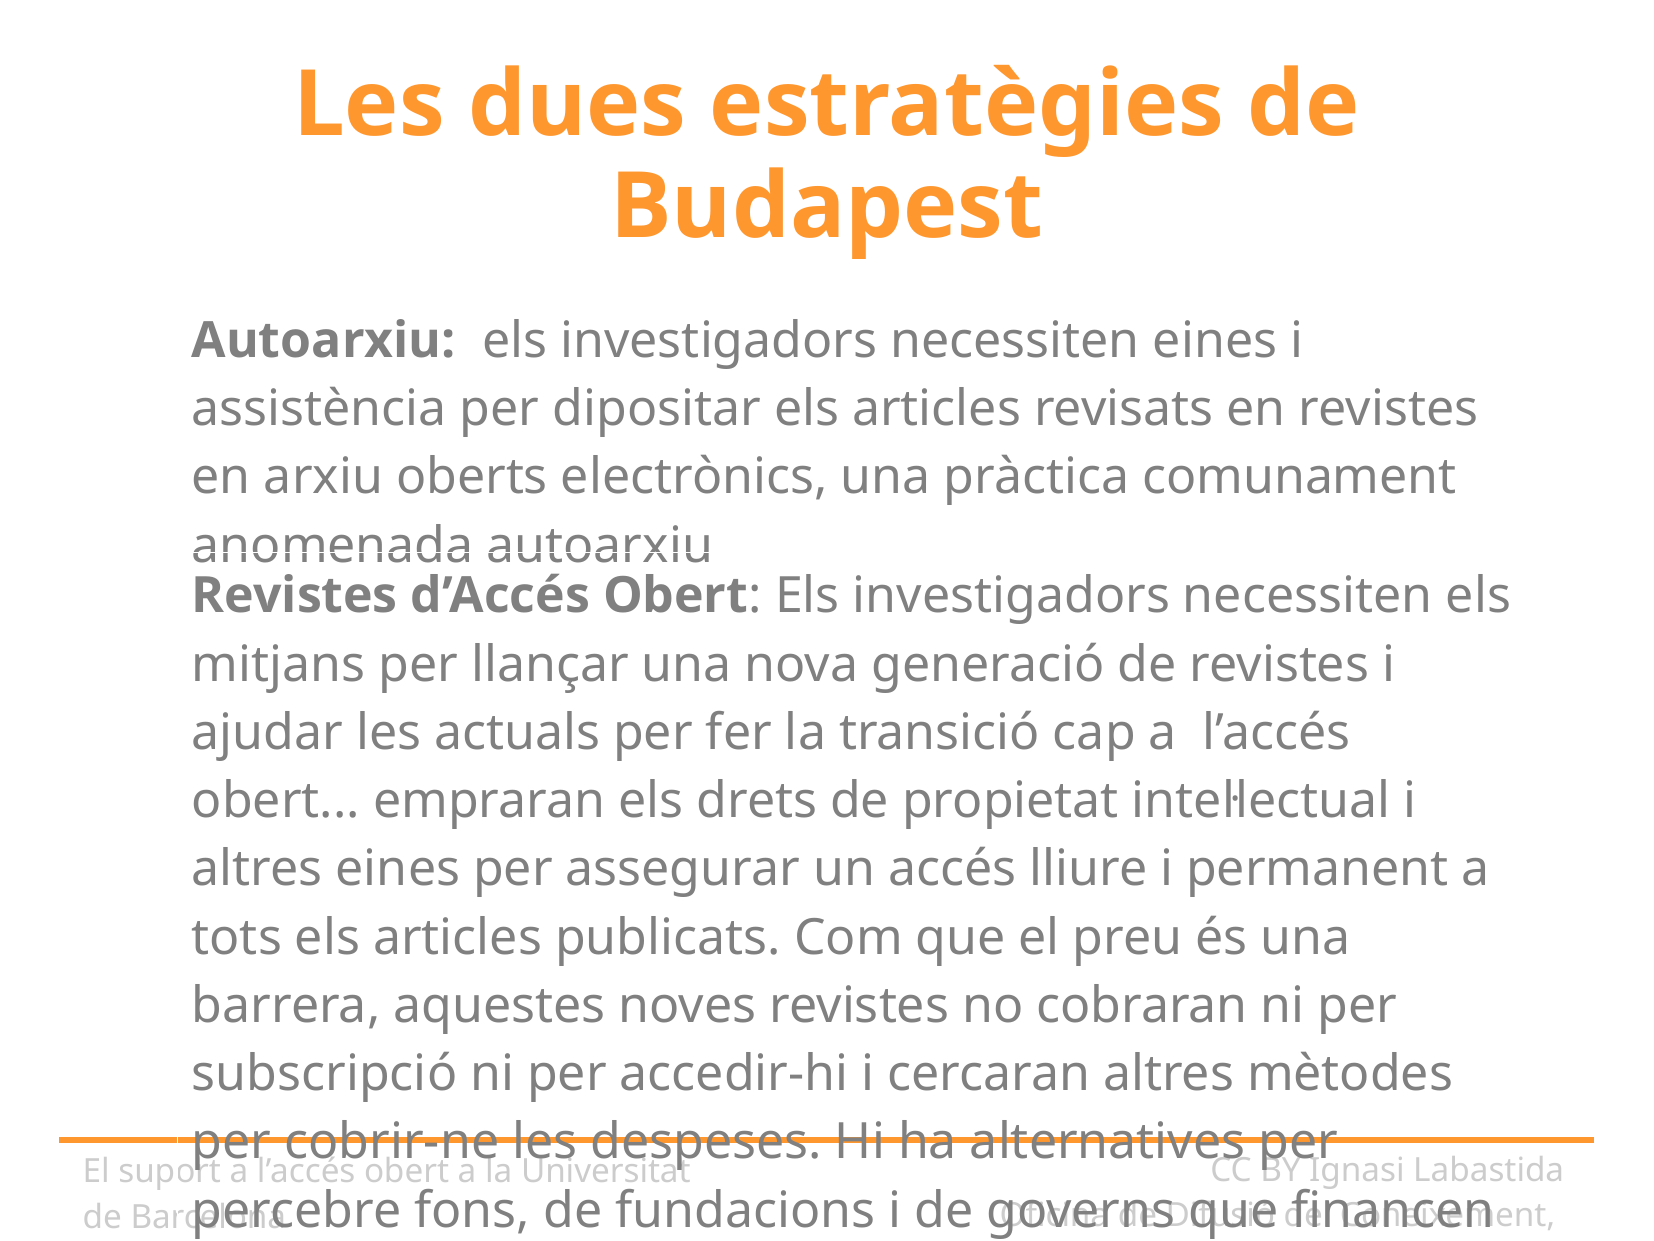

# Les dues estratègies de Budapest
| Autoarxiu: els investigadors necessiten eines i assistència per dipositar els articles revisats en revistes en arxiu oberts electrònics, una pràctica comunament anomenada autoarxiu |
| --- |
| Revistes d’Accés Obert: Els investigadors necessiten els mitjans per llançar una nova generació de revistes i ajudar les actuals per fer la transició cap a l’accés obert... empraran els drets de propietat intel·lectual i altres eines per assegurar un accés lliure i permanent a tots els articles publicats. Com que el preu és una barrera, aquestes noves revistes no cobraran ni per subscripció ni per accedir-hi i cercaran altres mètodes per cobrir-ne les despeses. Hi ha alternatives per percebre fons, de fundacions i de governs que financen la recerca, d'universitats i de laboratoris que tenen investigadors, ... No cal afavorir una solució, cal cercar alternatives creatives. |